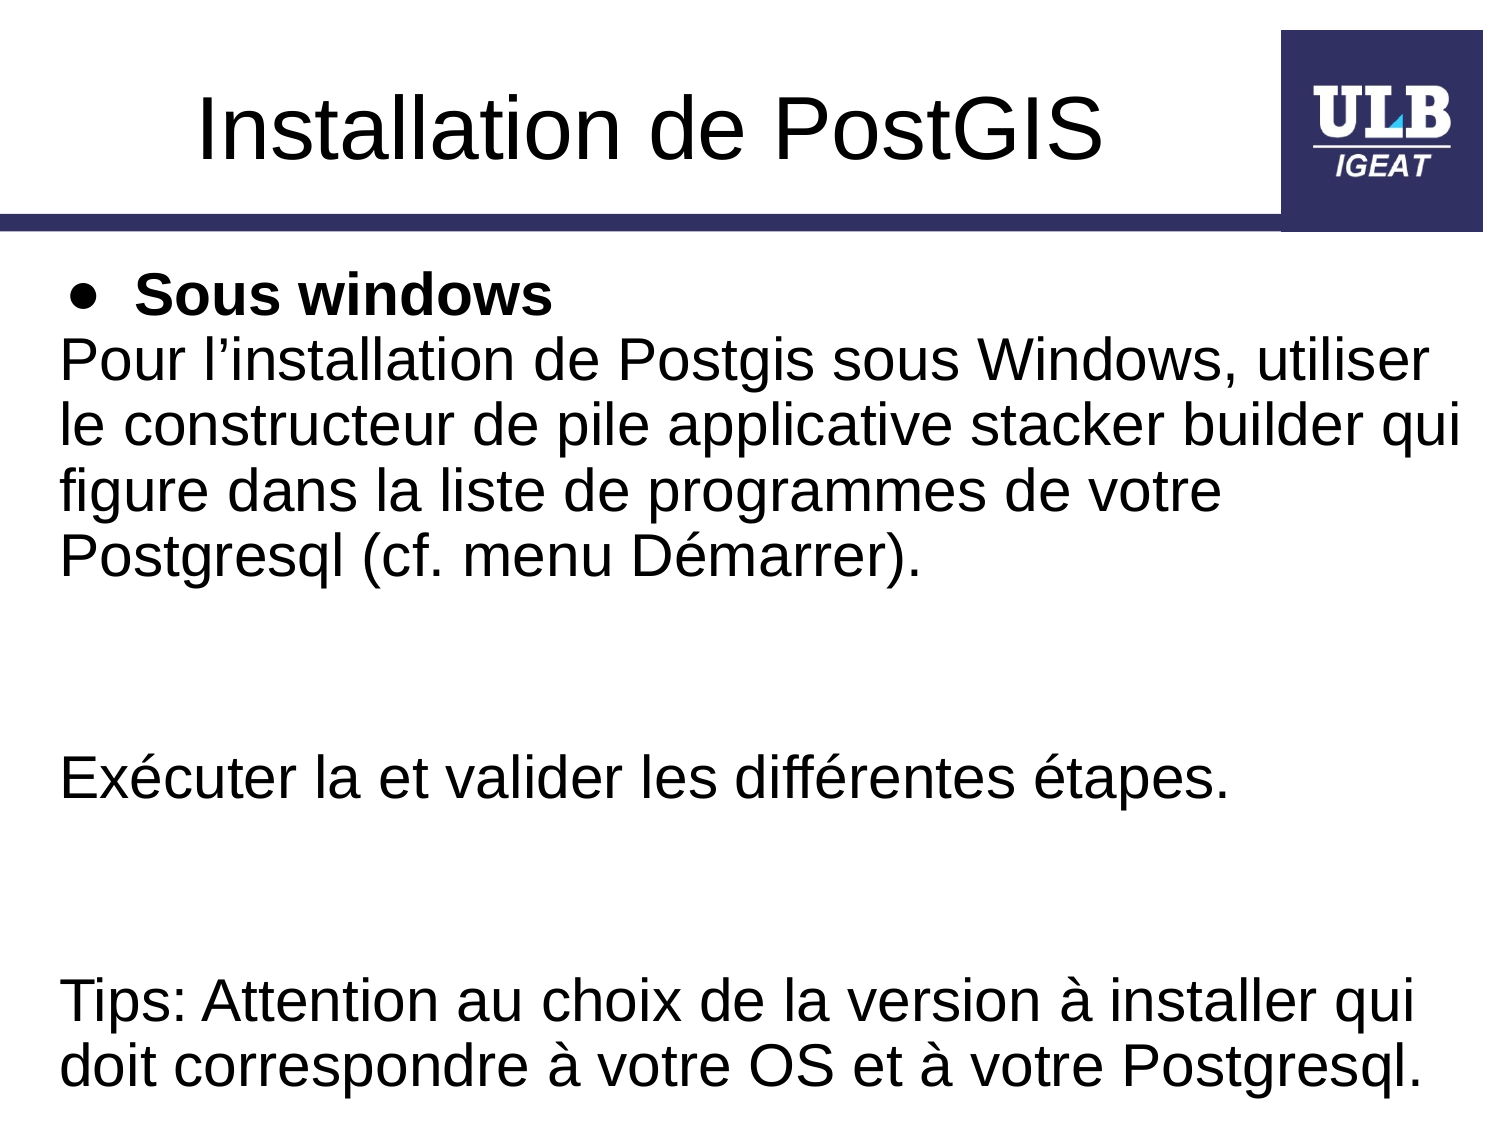

# Installation de PostGIS
Sous windows
Pour l’installation de Postgis sous Windows, utiliser le constructeur de pile applicative stacker builder qui figure dans la liste de programmes de votre Postgresql (cf. menu Démarrer).
Exécuter la et valider les différentes étapes.
Tips: Attention au choix de la version à installer qui doit correspondre à votre OS et à votre Postgresql.